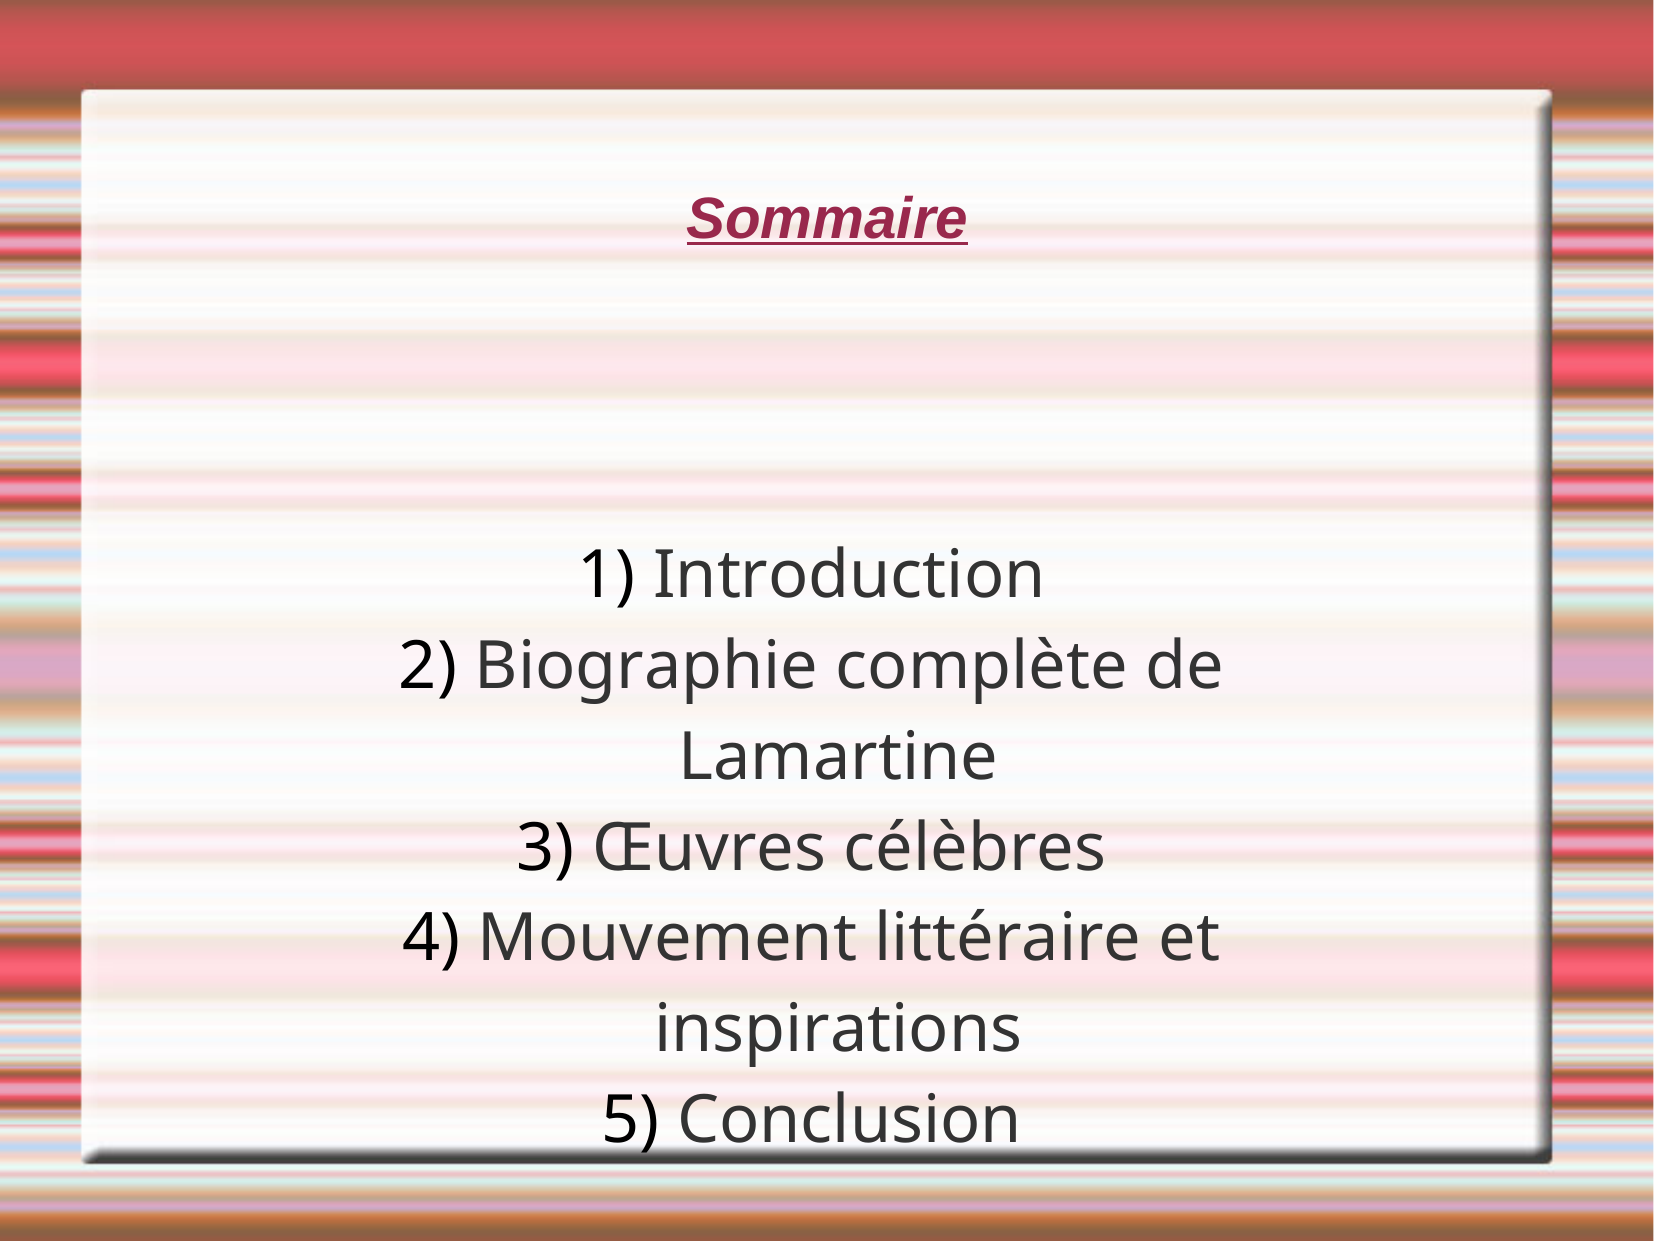

# Sommaire
 Introduction
 Biographie complète de Lamartine
 Œuvres célèbres
 Mouvement littéraire et inspirations
 Conclusion